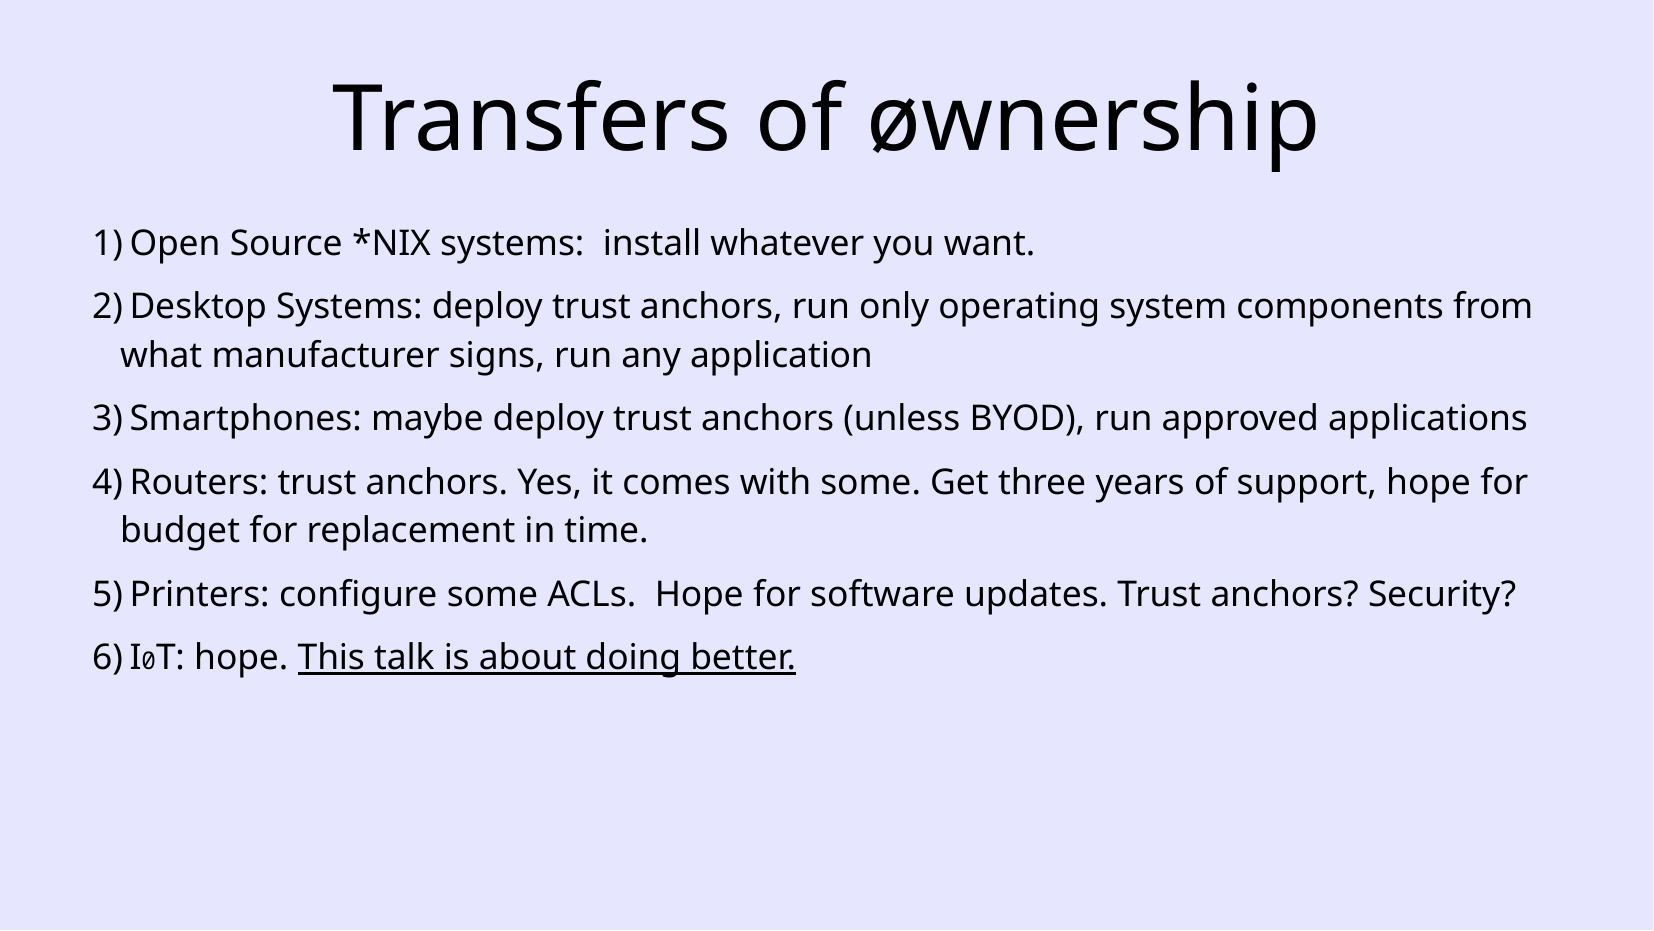

# Transfers of øwnership
 Open Source *NIX systems: install whatever you want.
 Desktop Systems: deploy trust anchors, run only operating system components from what manufacturer signs, run any application
 Smartphones: maybe deploy trust anchors (unless BYOD), run approved applications
 Routers: trust anchors. Yes, it comes with some. Get three years of support, hope for budget for replacement in time.
 Printers: configure some ACLs. Hope for software updates. Trust anchors? Security?
 I0T: hope. This talk is about doing better.